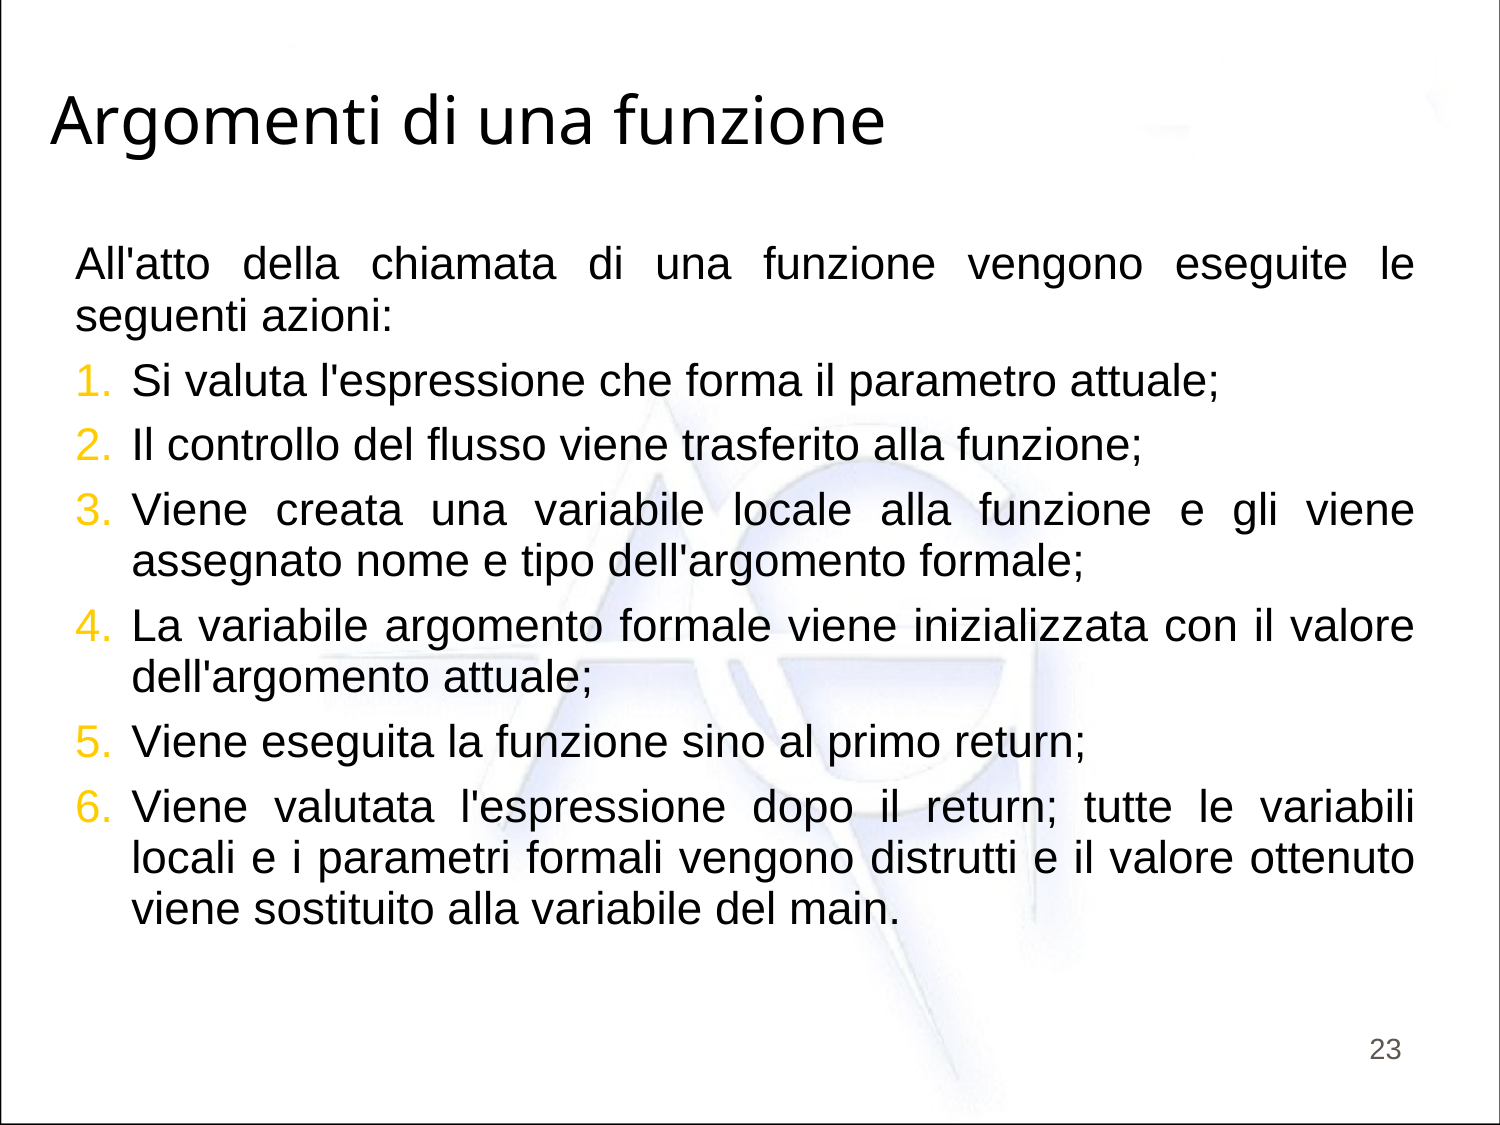

# Argomenti di una funzione
All'atto della chiamata di una funzione vengono eseguite le seguenti azioni:
Si valuta l'espressione che forma il parametro attuale;
Il controllo del flusso viene trasferito alla funzione;
Viene creata una variabile locale alla funzione e gli viene assegnato nome e tipo dell'argomento formale;
La variabile argomento formale viene inizializzata con il valore dell'argomento attuale;
Viene eseguita la funzione sino al primo return;
Viene valutata l'espressione dopo il return; tutte le variabili locali e i parametri formali vengono distrutti e il valore ottenuto viene sostituito alla variabile del main.
23